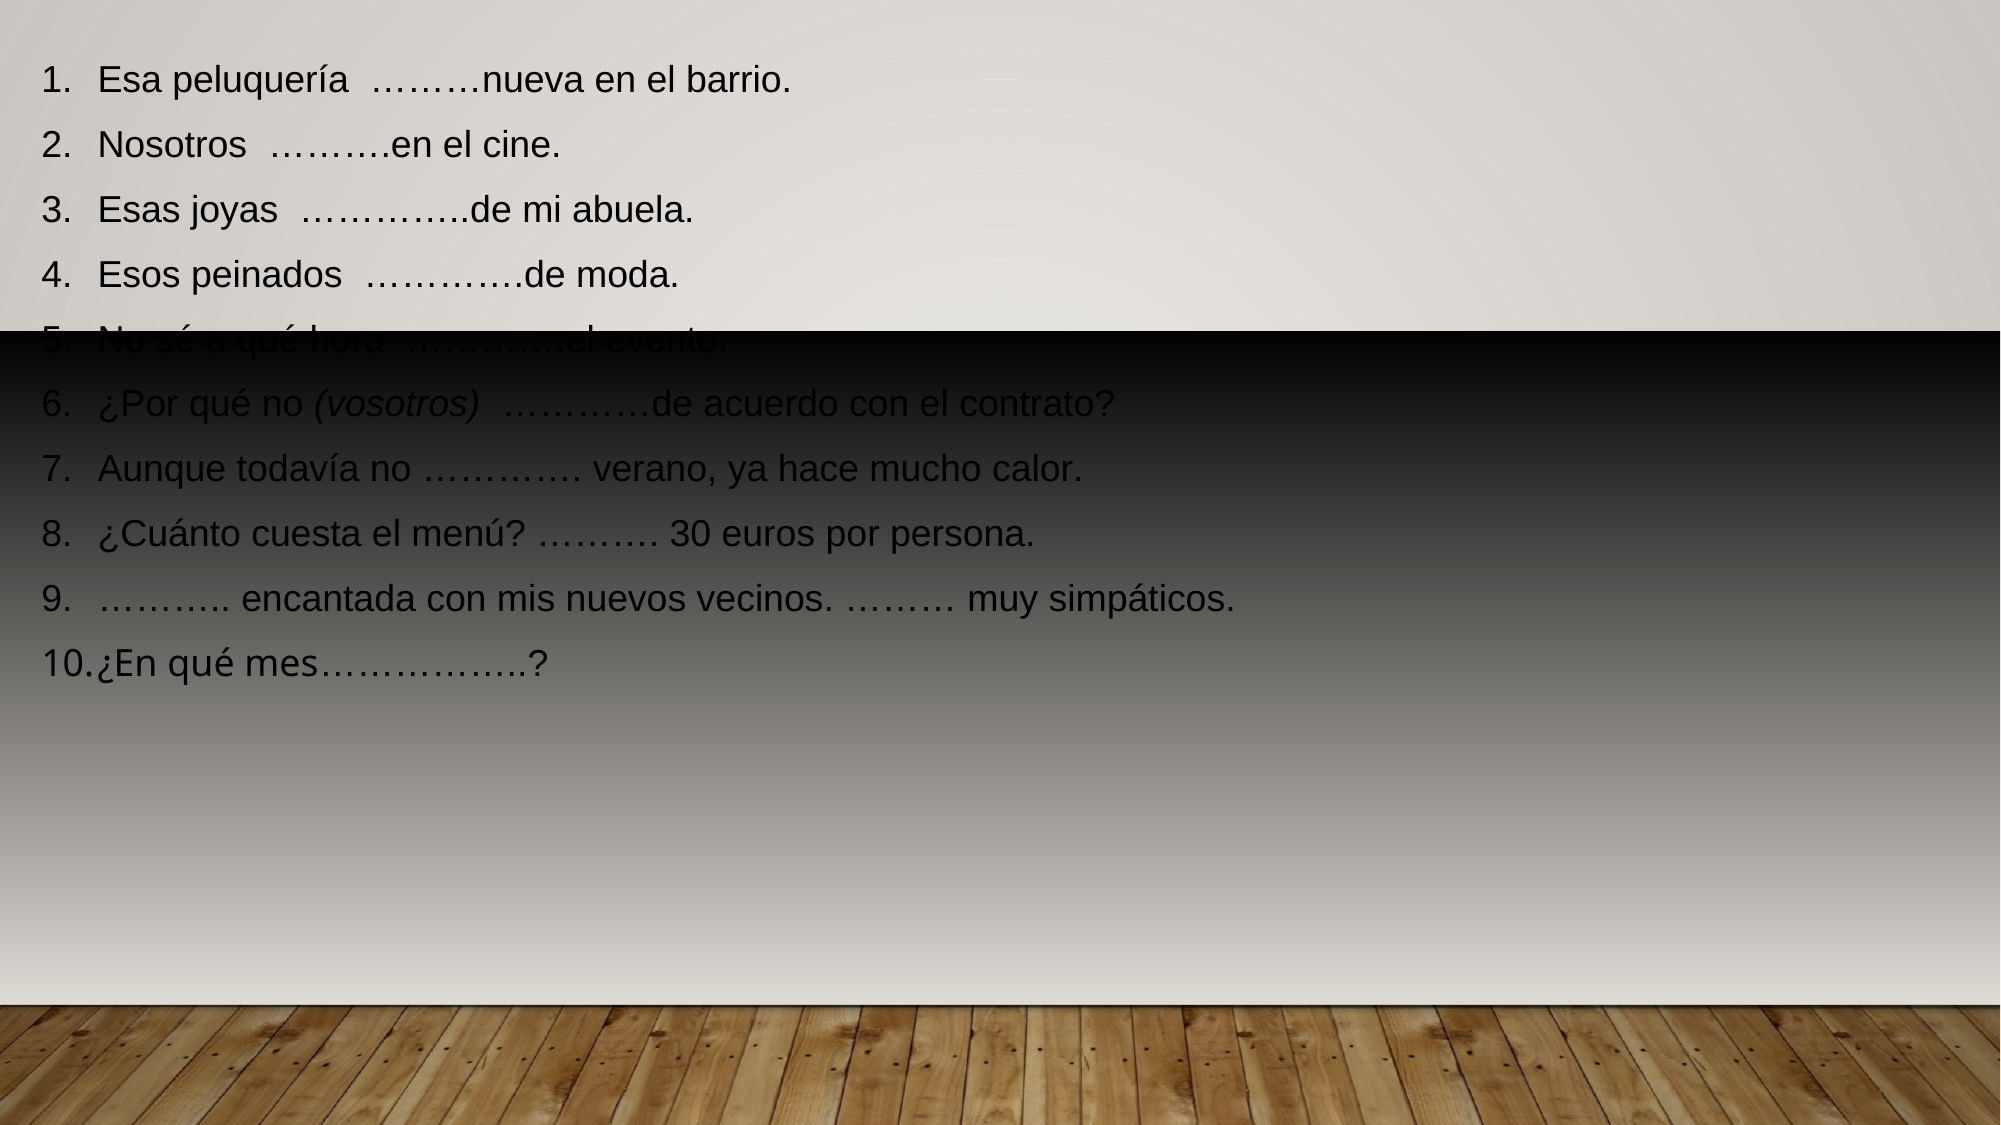

Esa peluquería  ………nueva en el barrio.
Nosotros  ……….en el cine.
Esas joyas  …………..de mi abuela.
Esos peinados  ………….de moda.
No sé a qué hora  ………….el evento.
¿Por qué no (vosotros)  …………de acuerdo con el contrato?
Aunque todavía no …………. verano, ya hace mucho calor.
¿Cuánto cuesta el menú? ………. 30 euros por persona.
……….. encantada con mis nuevos vecinos. ……… muy simpáticos.
¿En qué mes……………..?